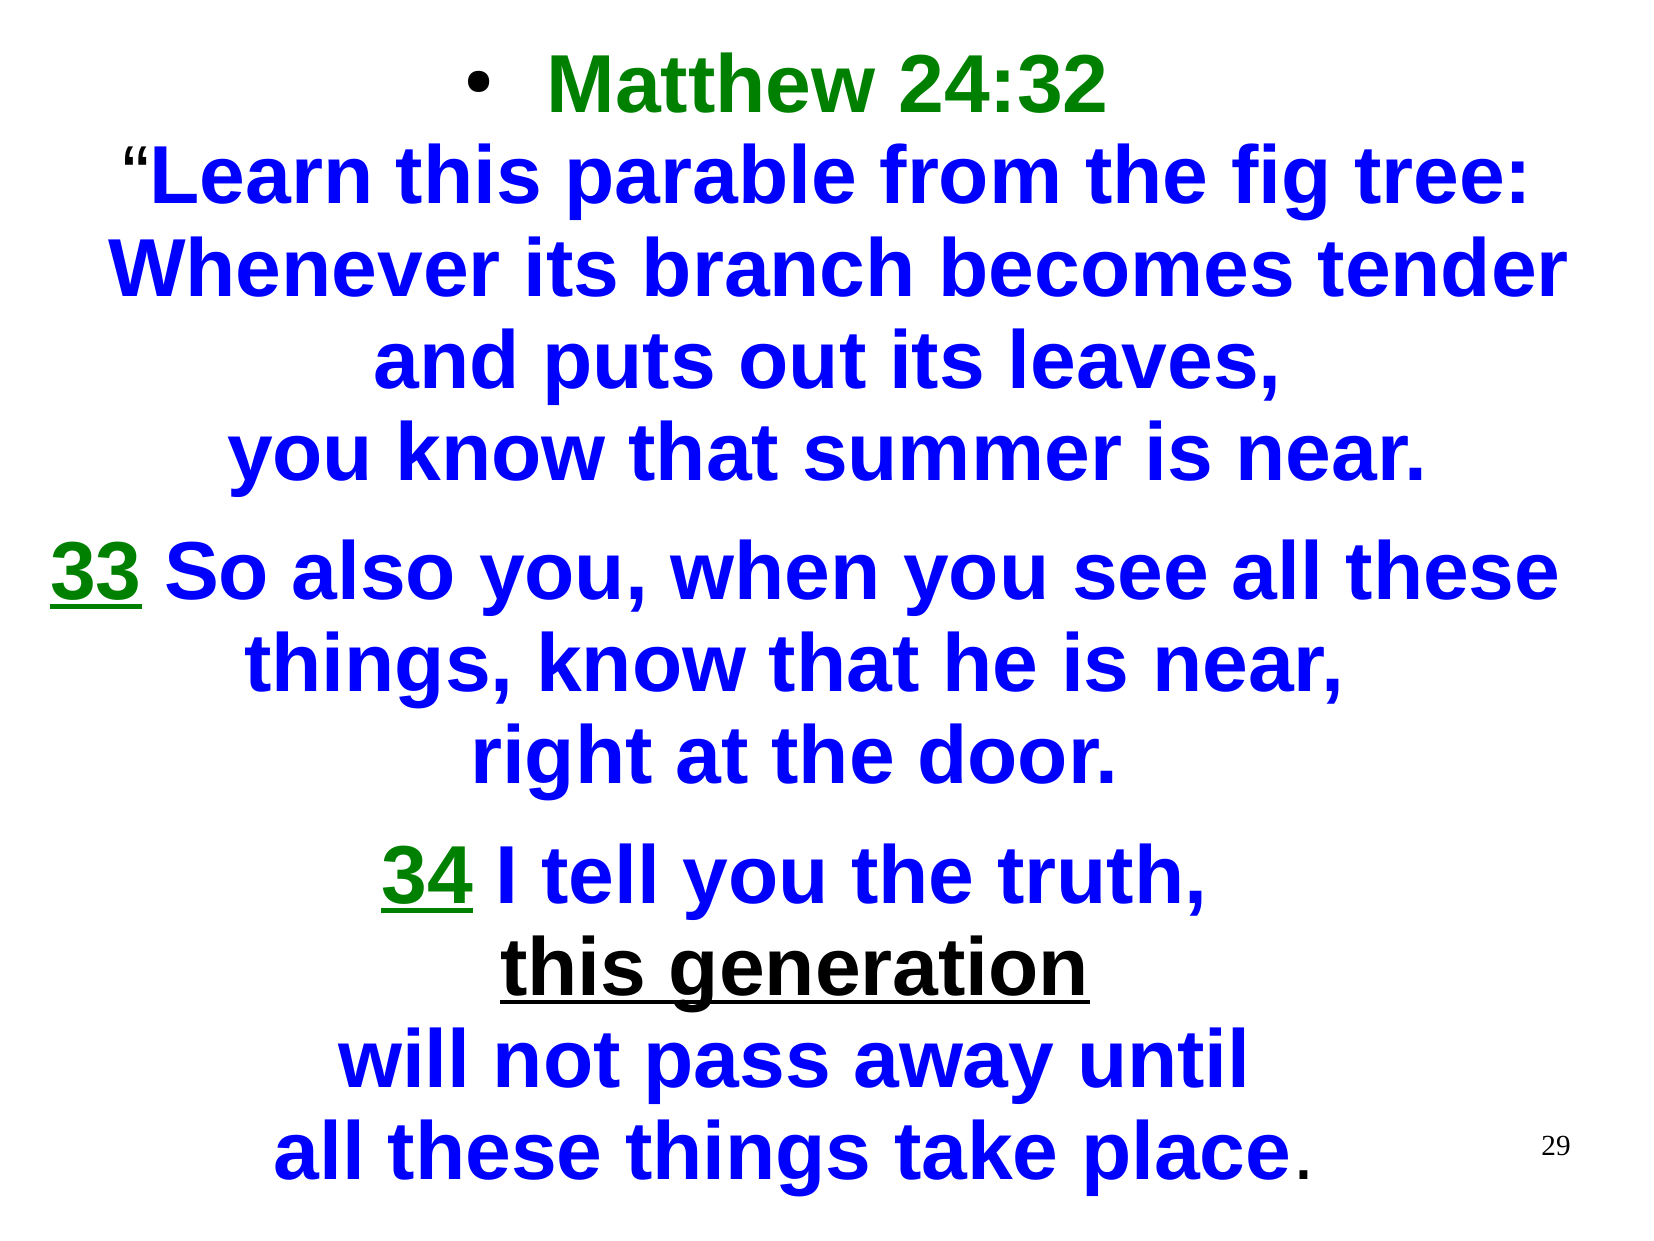

# Matthew 24:32 “Learn this parable from the fig tree: Whenever its branch becomes tender and puts out its leaves, you know that summer is near.
33 So also you, when you see all these things, know that he is near,
right at the door.
34 I tell you the truth,
this generation
will not pass away until
all these things take place.
29